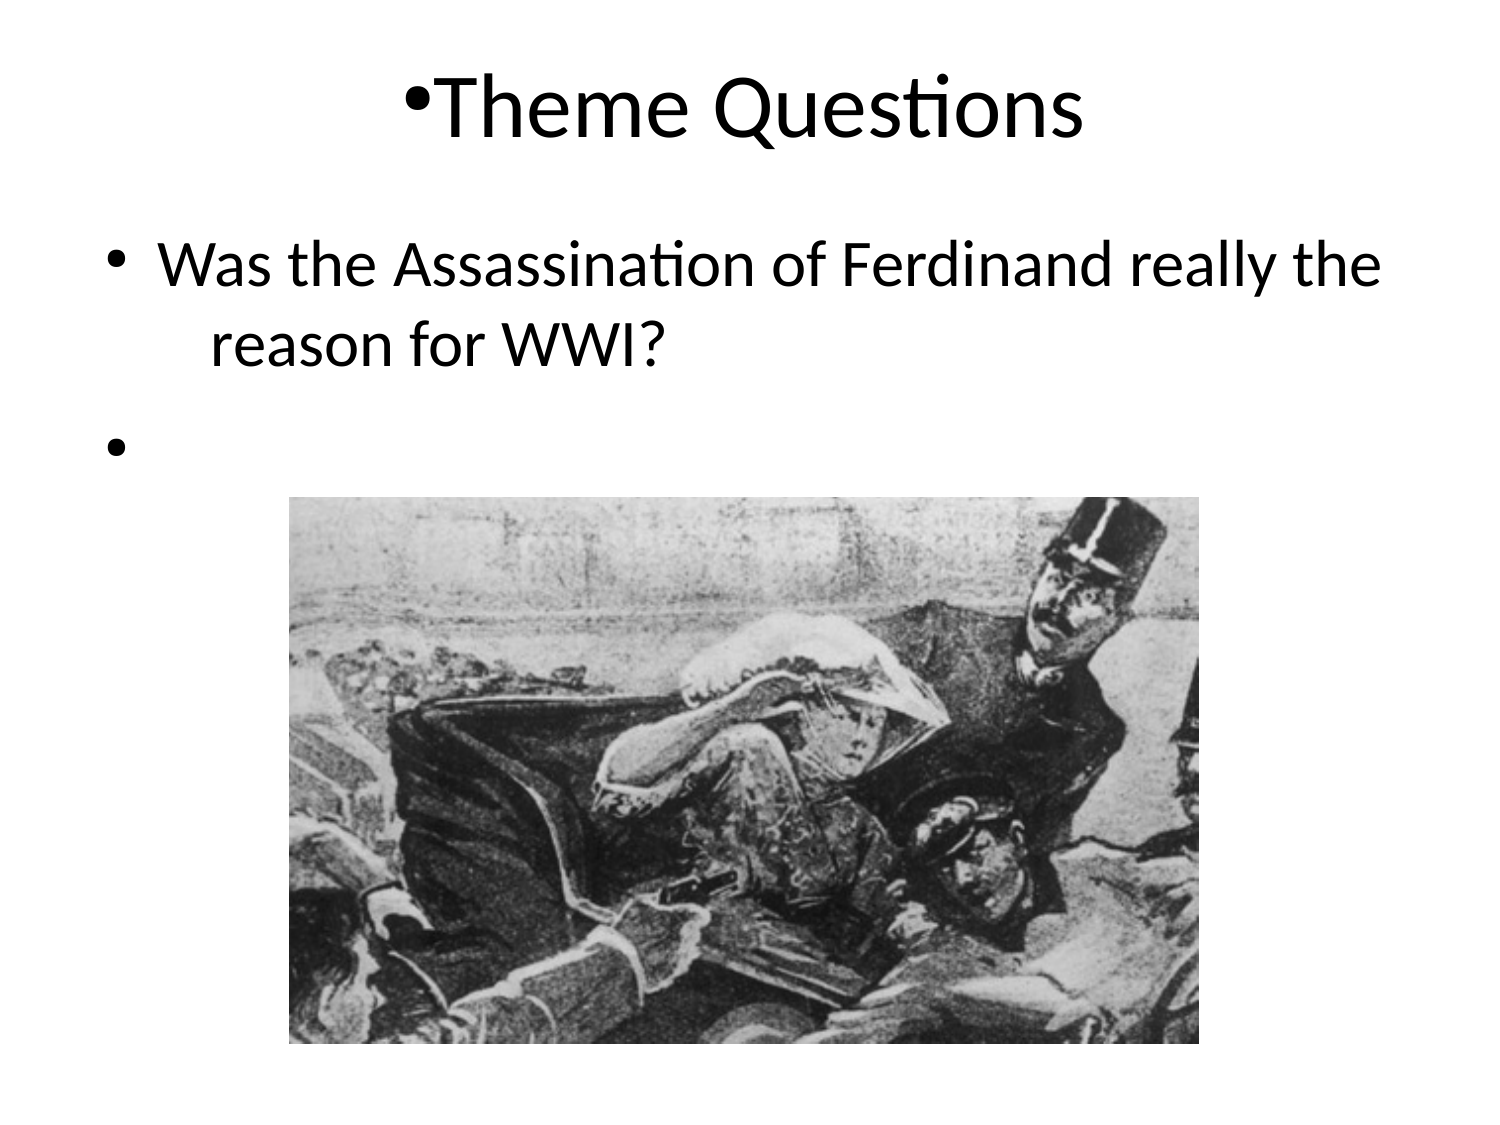

# Theme Questions
Was the Assassination of Ferdinand really the reason for WWI?